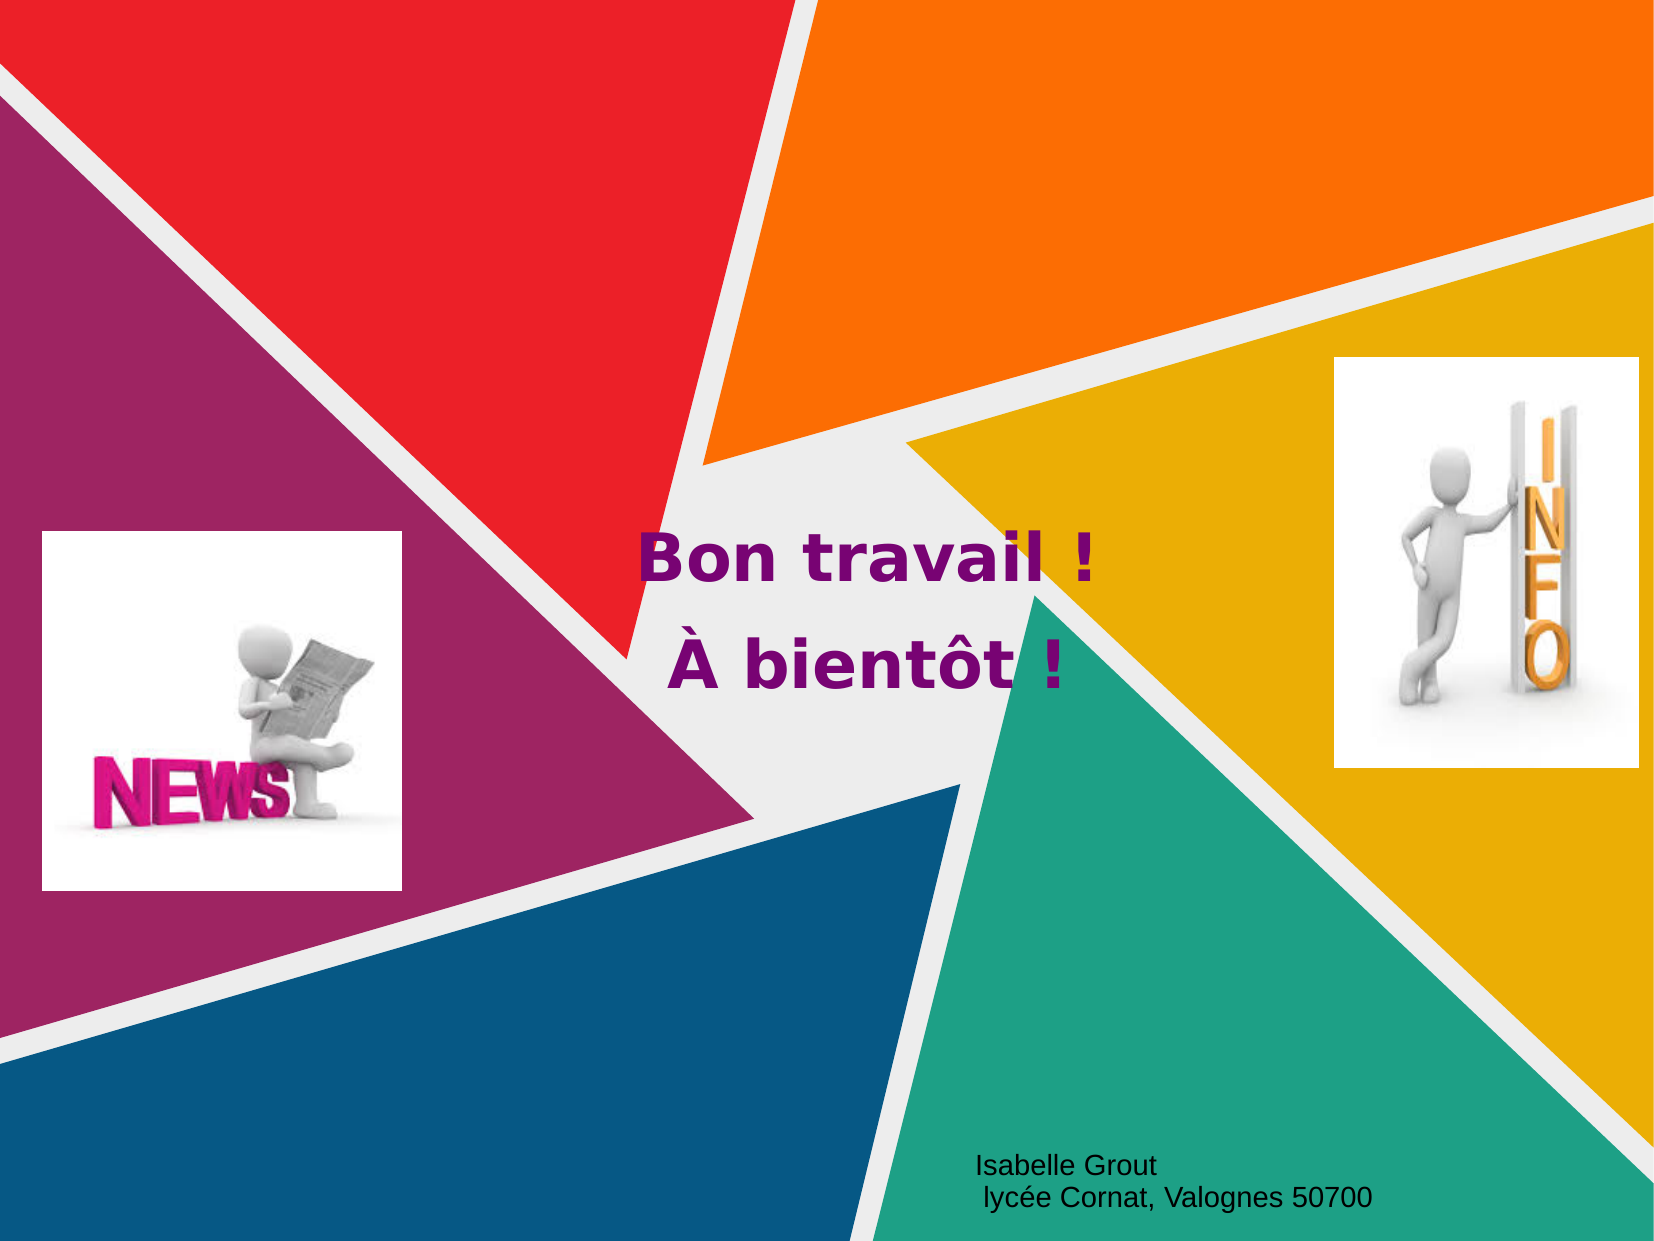

# Bon travail !
À bientôt !
Isabelle Grout
 lycée Cornat, Valognes 50700